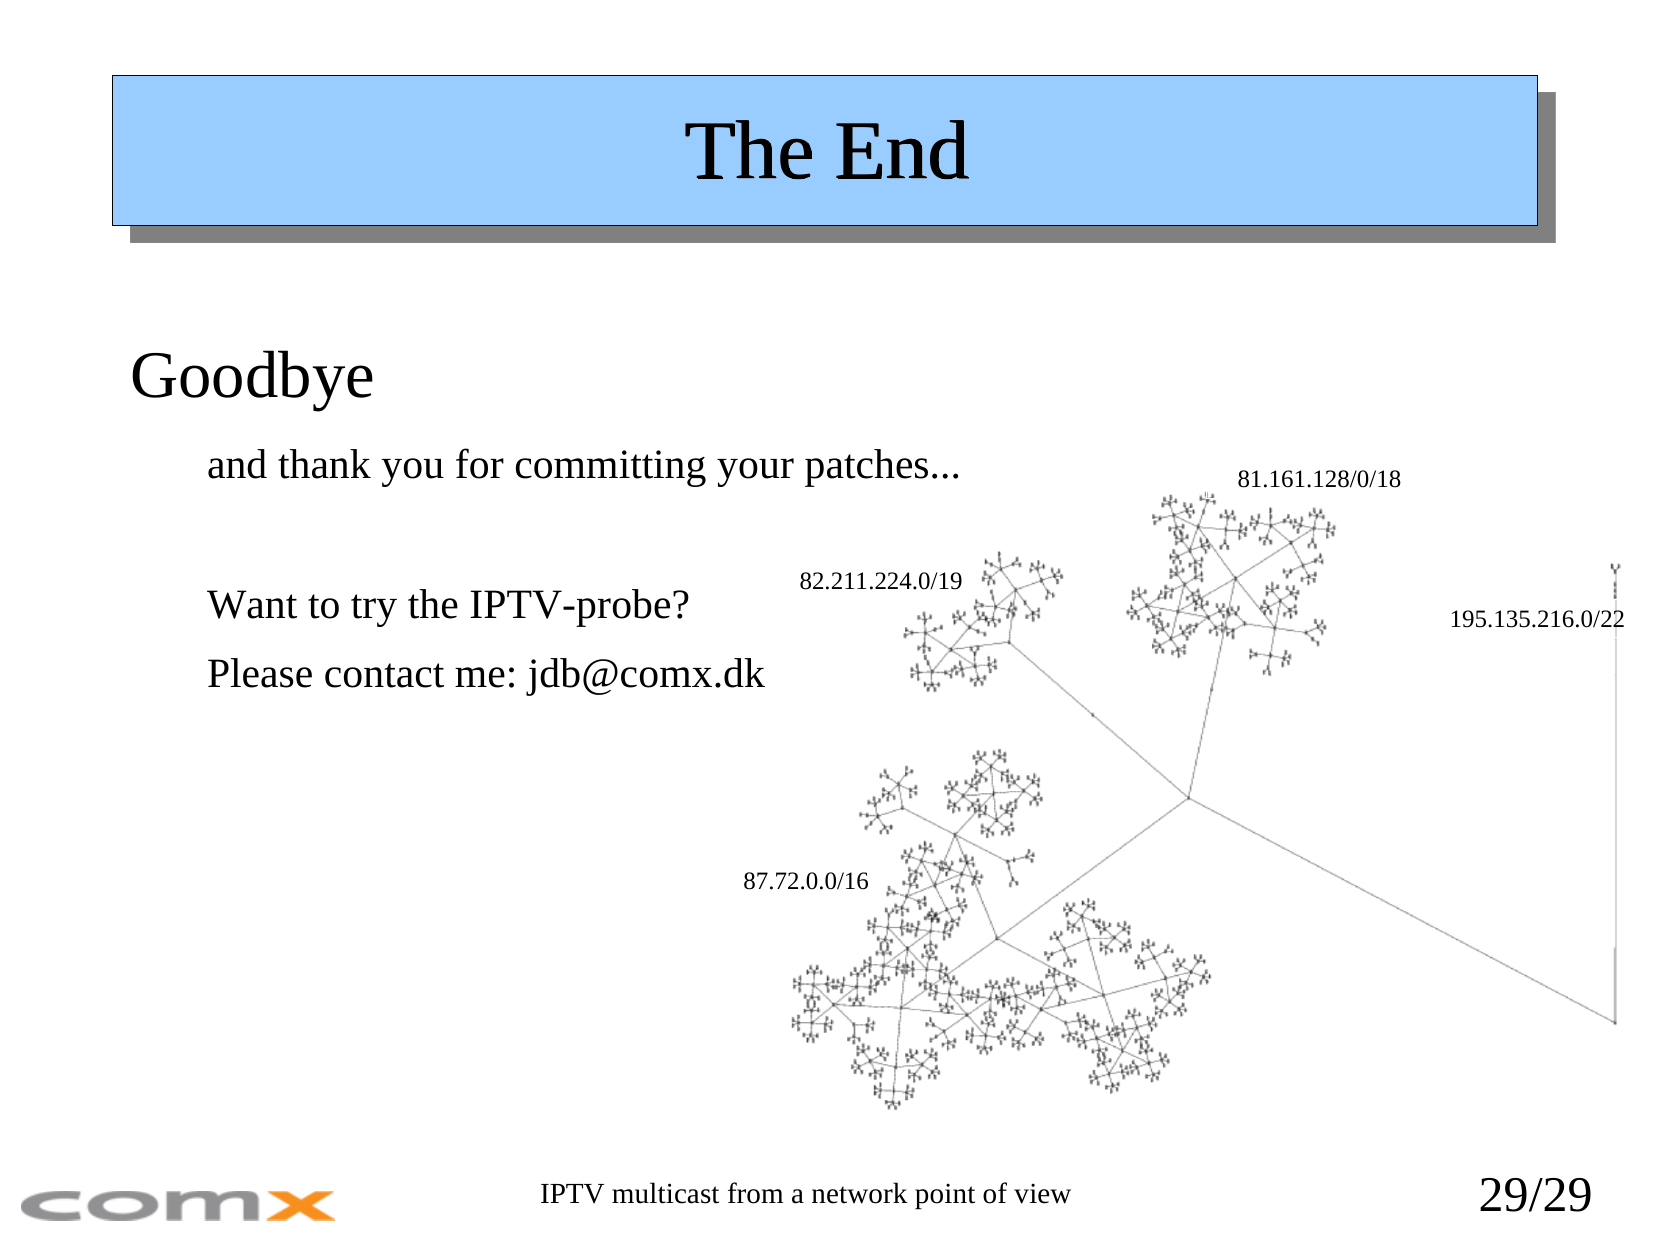

# The End
Goodbye
and thank you for committing your patches...
Want to try the IPTV-probe?
Please contact me: jdb@comx.dk
81.161.128/0/18
82.211.224.0/19
195.135.216.0/22
87.72.0.0/16